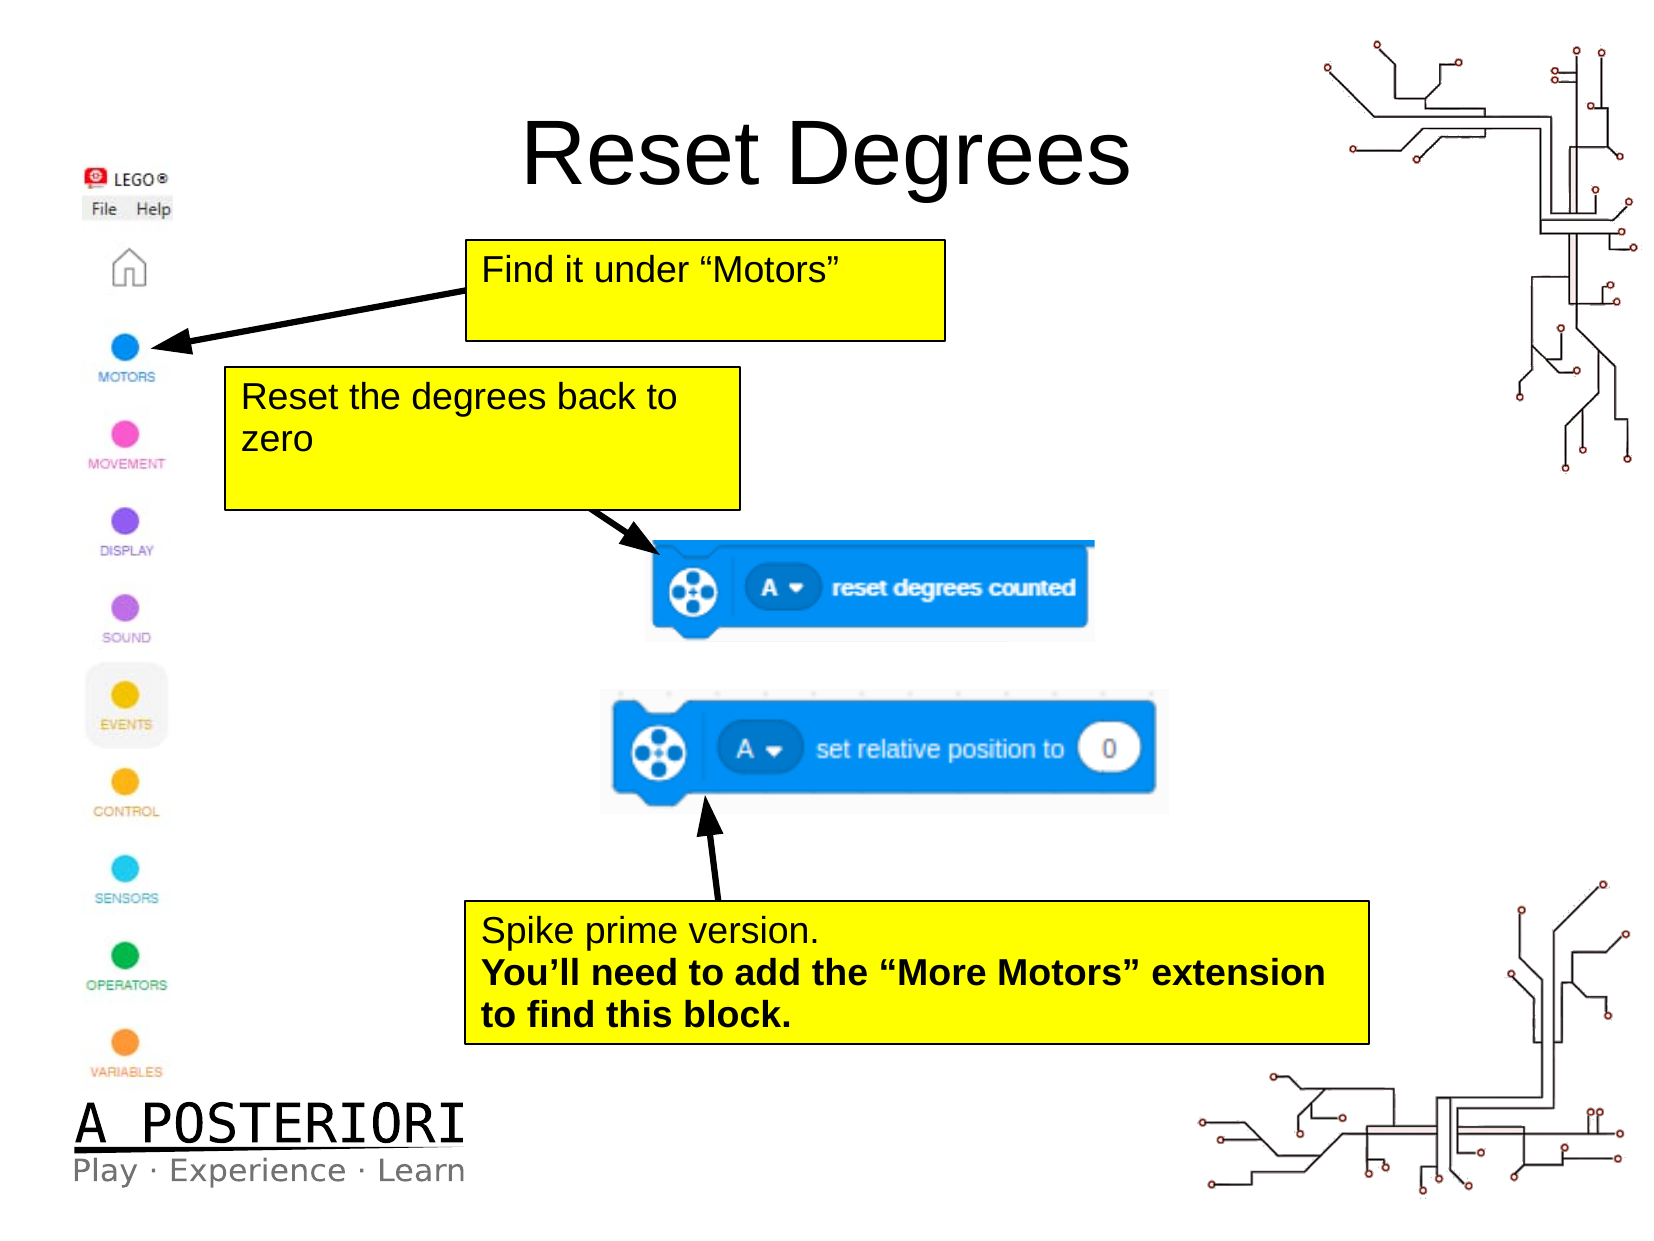

# Reset Degrees
Find it under “Motors”
Reset the degrees back to
zero
Spike prime version.
You’ll need to add the “More Motors” extension
to find this block.